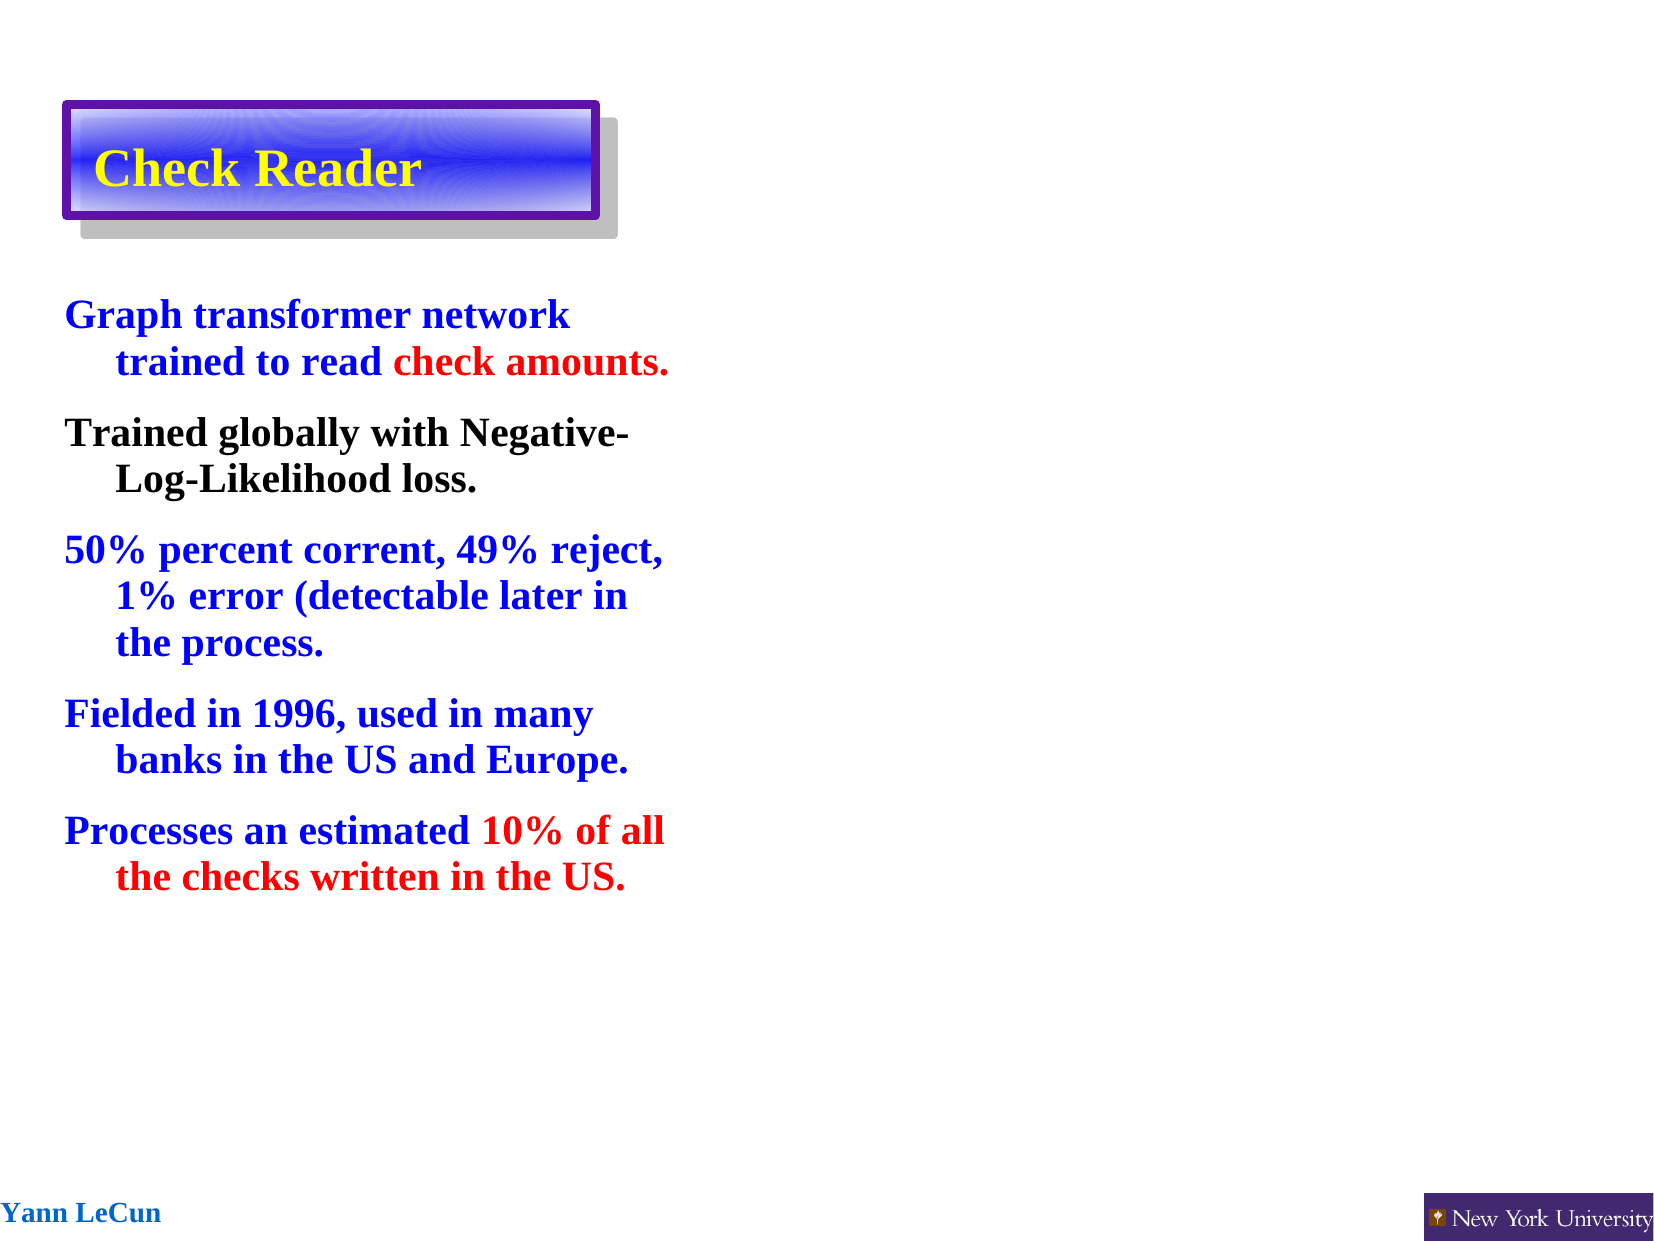

# Check Reader
Graph transformer network trained to read check amounts.
Trained globally with Negative-Log-Likelihood loss.
50% percent corrent, 49% reject, 1% error (detectable later in the process.
Fielded in 1996, used in many banks in the US and Europe.
Processes an estimated 10% of all the checks written in the US.